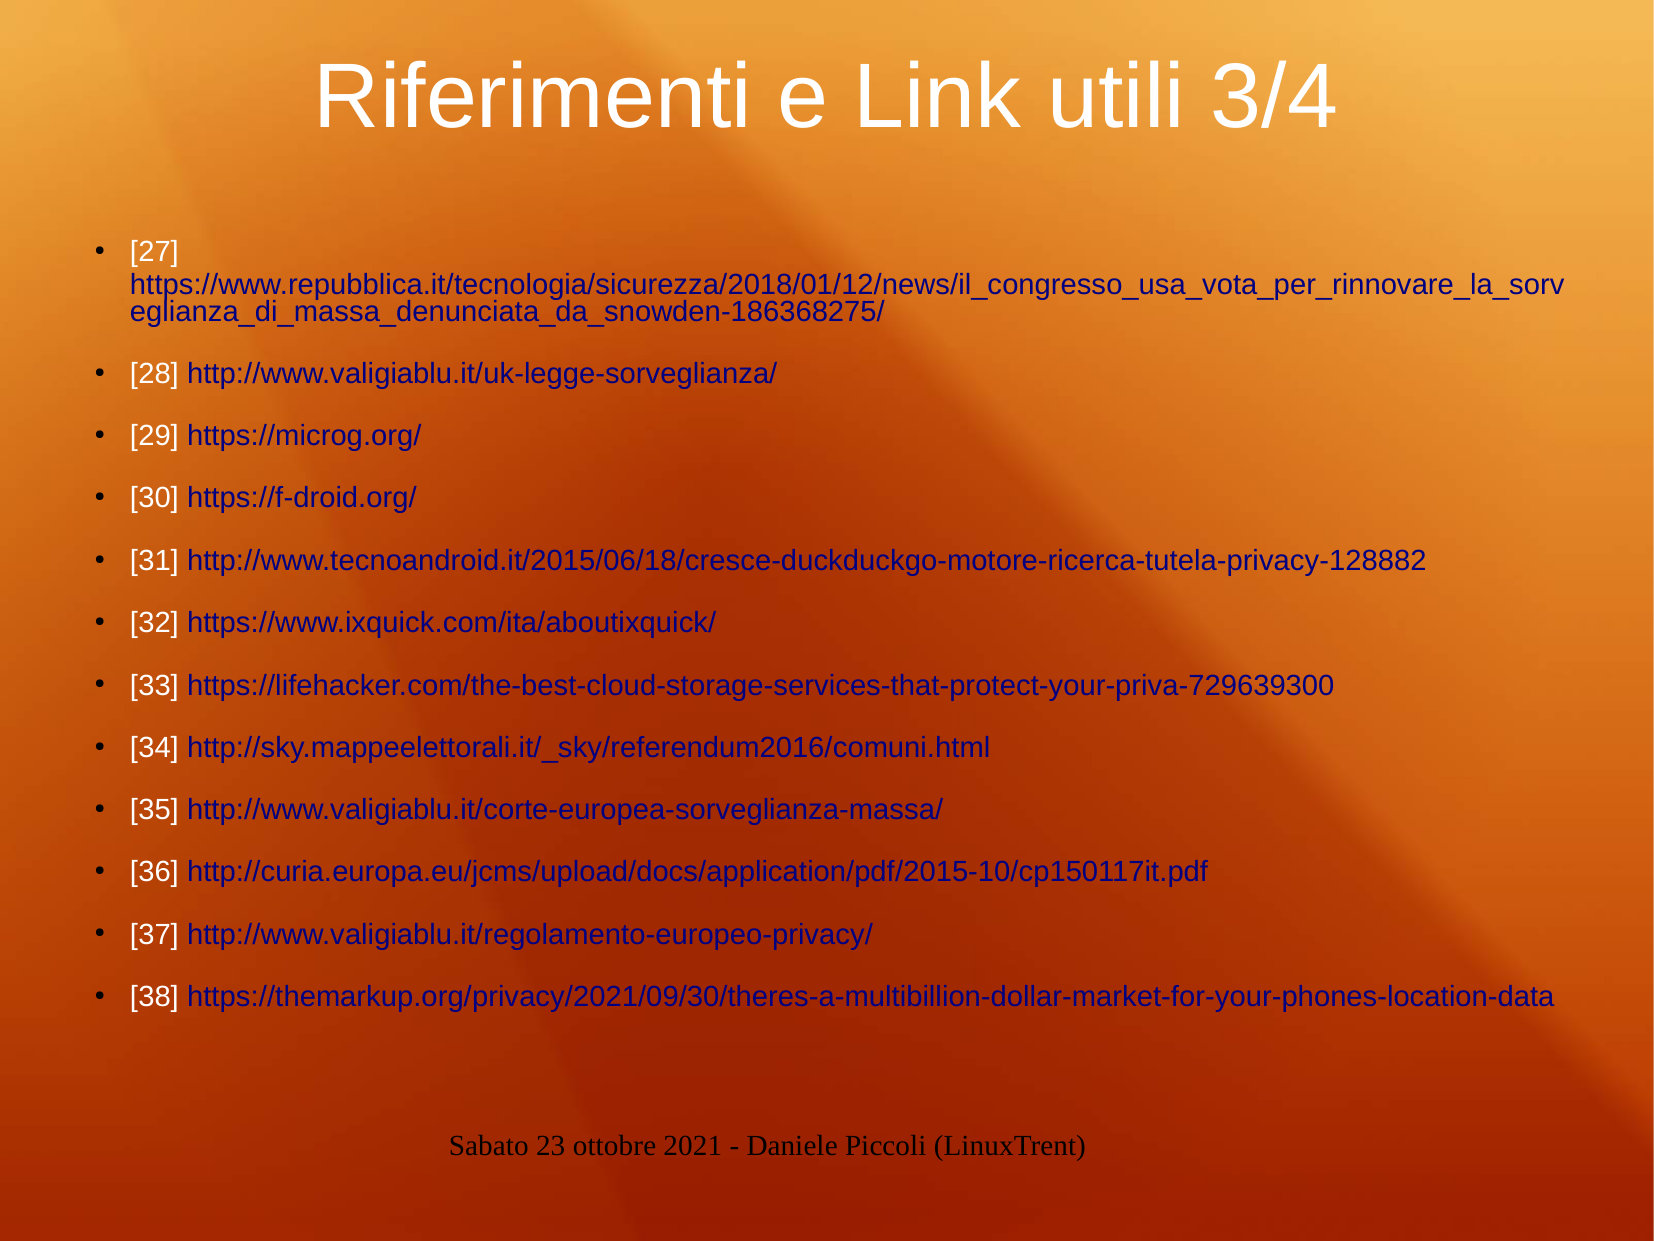

# Riferimenti e Link utili 3/4
[27] https://www.repubblica.it/tecnologia/sicurezza/2018/01/12/news/il_congresso_usa_vota_per_rinnovare_la_sorveglianza_di_massa_denunciata_da_snowden-186368275/
[28] http://www.valigiablu.it/uk-legge-sorveglianza/
[29] https://microg.org/
[30] https://f-droid.org/
[31] http://www.tecnoandroid.it/2015/06/18/cresce-duckduckgo-motore-ricerca-tutela-privacy-128882
[32] https://www.ixquick.com/ita/aboutixquick/
[33] https://lifehacker.com/the-best-cloud-storage-services-that-protect-your-priva-729639300
[34] http://sky.mappeelettorali.it/_sky/referendum2016/comuni.html
[35] http://www.valigiablu.it/corte-europea-sorveglianza-massa/
[36] http://curia.europa.eu/jcms/upload/docs/application/pdf/2015-10/cp150117it.pdf
[37] http://www.valigiablu.it/regolamento-europeo-privacy/
[38] https://themarkup.org/privacy/2021/09/30/theres-a-multibillion-dollar-market-for-your-phones-location-data
Sabato 23 ottobre 2021 - Daniele Piccoli (LinuxTrent)